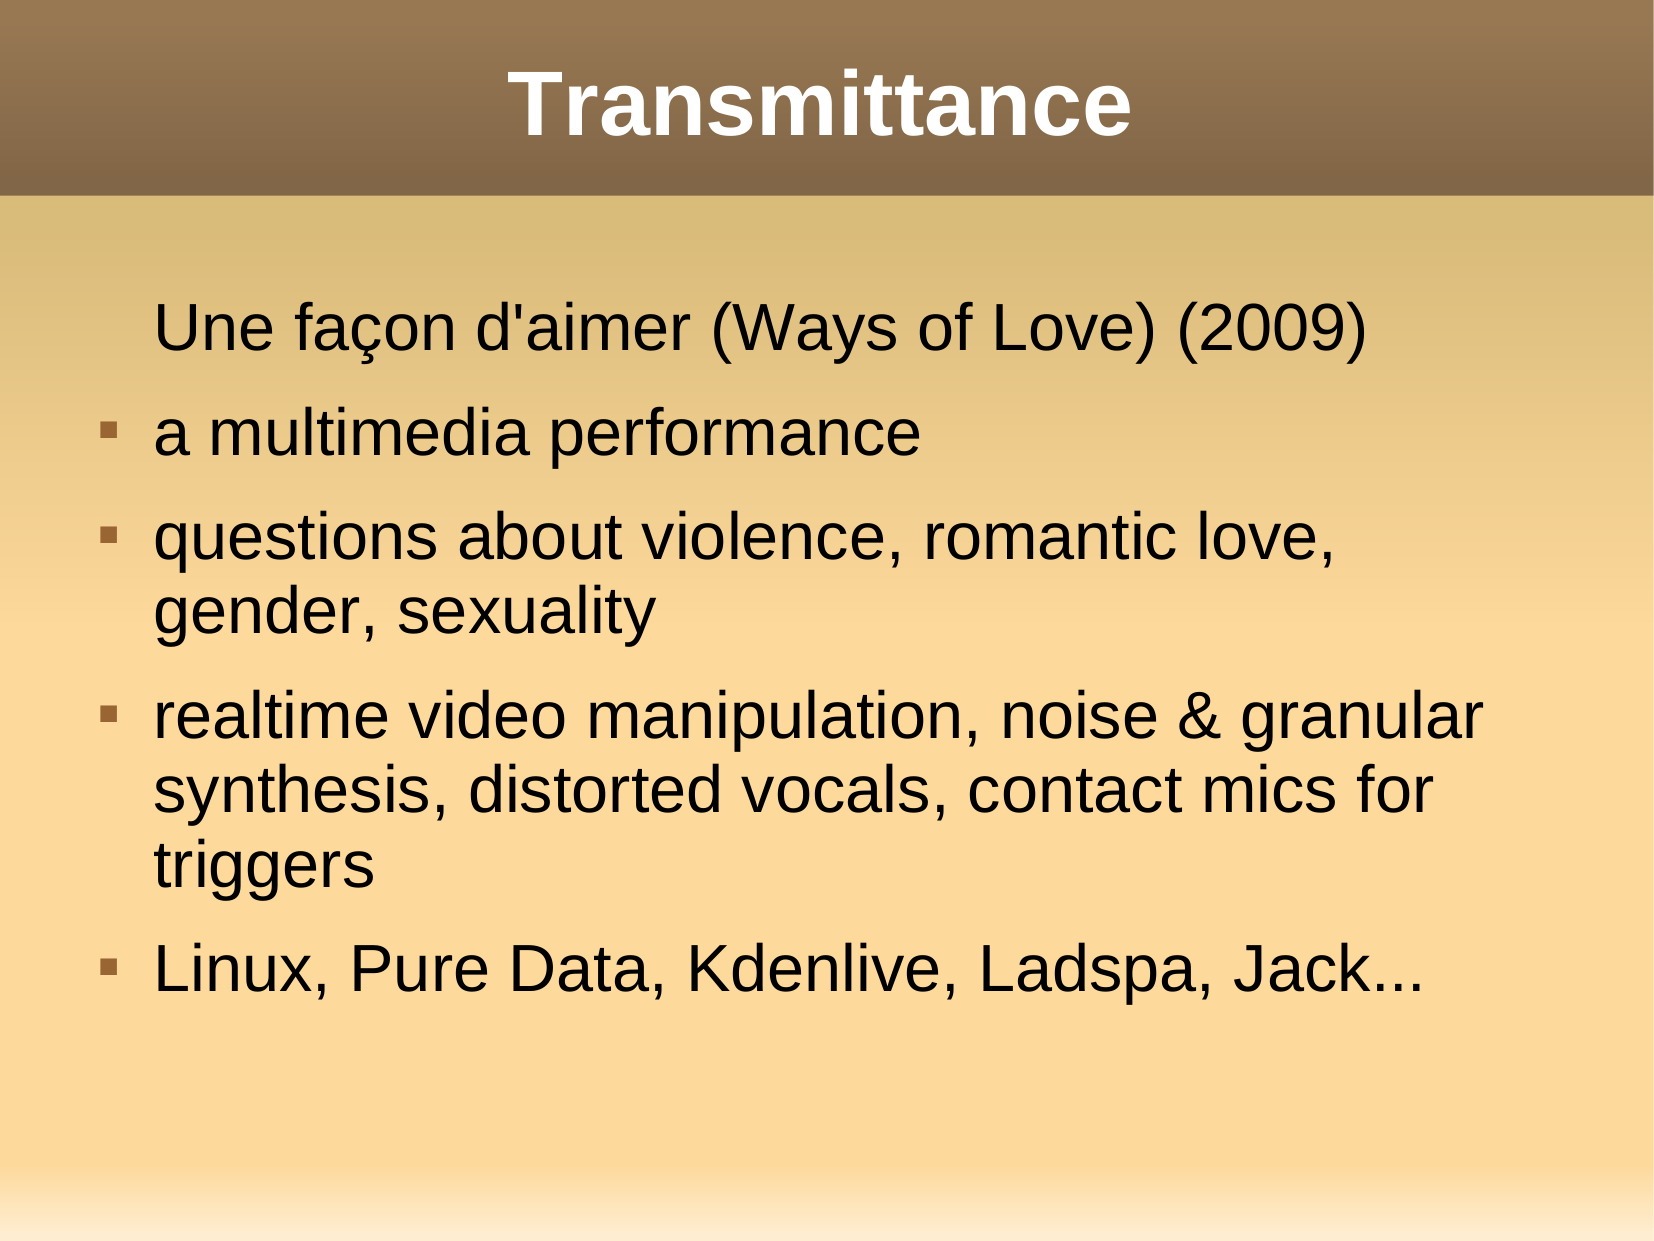

# Transmittance
Une façon d'aimer (Ways of Love) (2009)
a multimedia performance
questions about violence, romantic love, gender, sexuality
realtime video manipulation, noise & granular synthesis, distorted vocals, contact mics for triggers
Linux, Pure Data, Kdenlive, Ladspa, Jack...